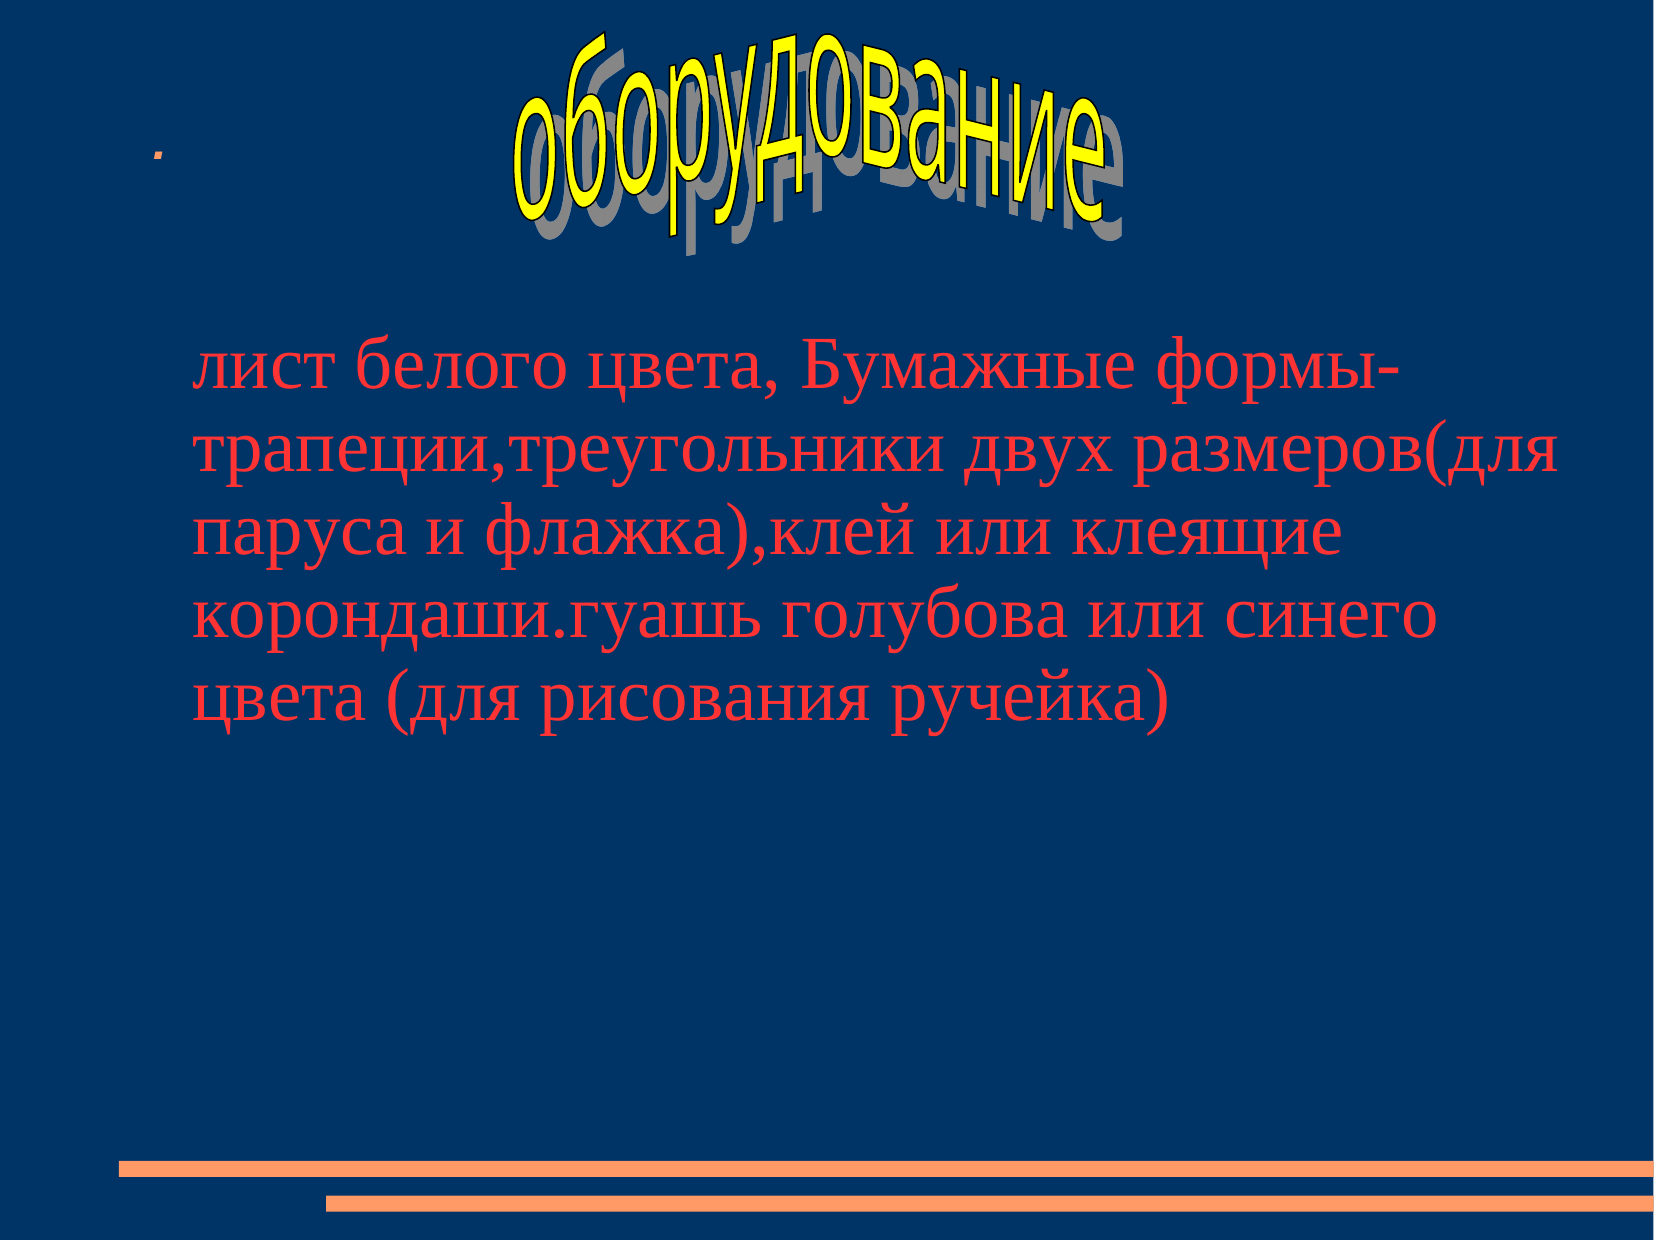

оборудование
# .
лист белого цвета, Бумажные формы-трапеции,треугольники двух размеров(для паруса и флажка),клей или клеящие корондаши.гуашь голубова или синего цвета (для рисования ручейка)